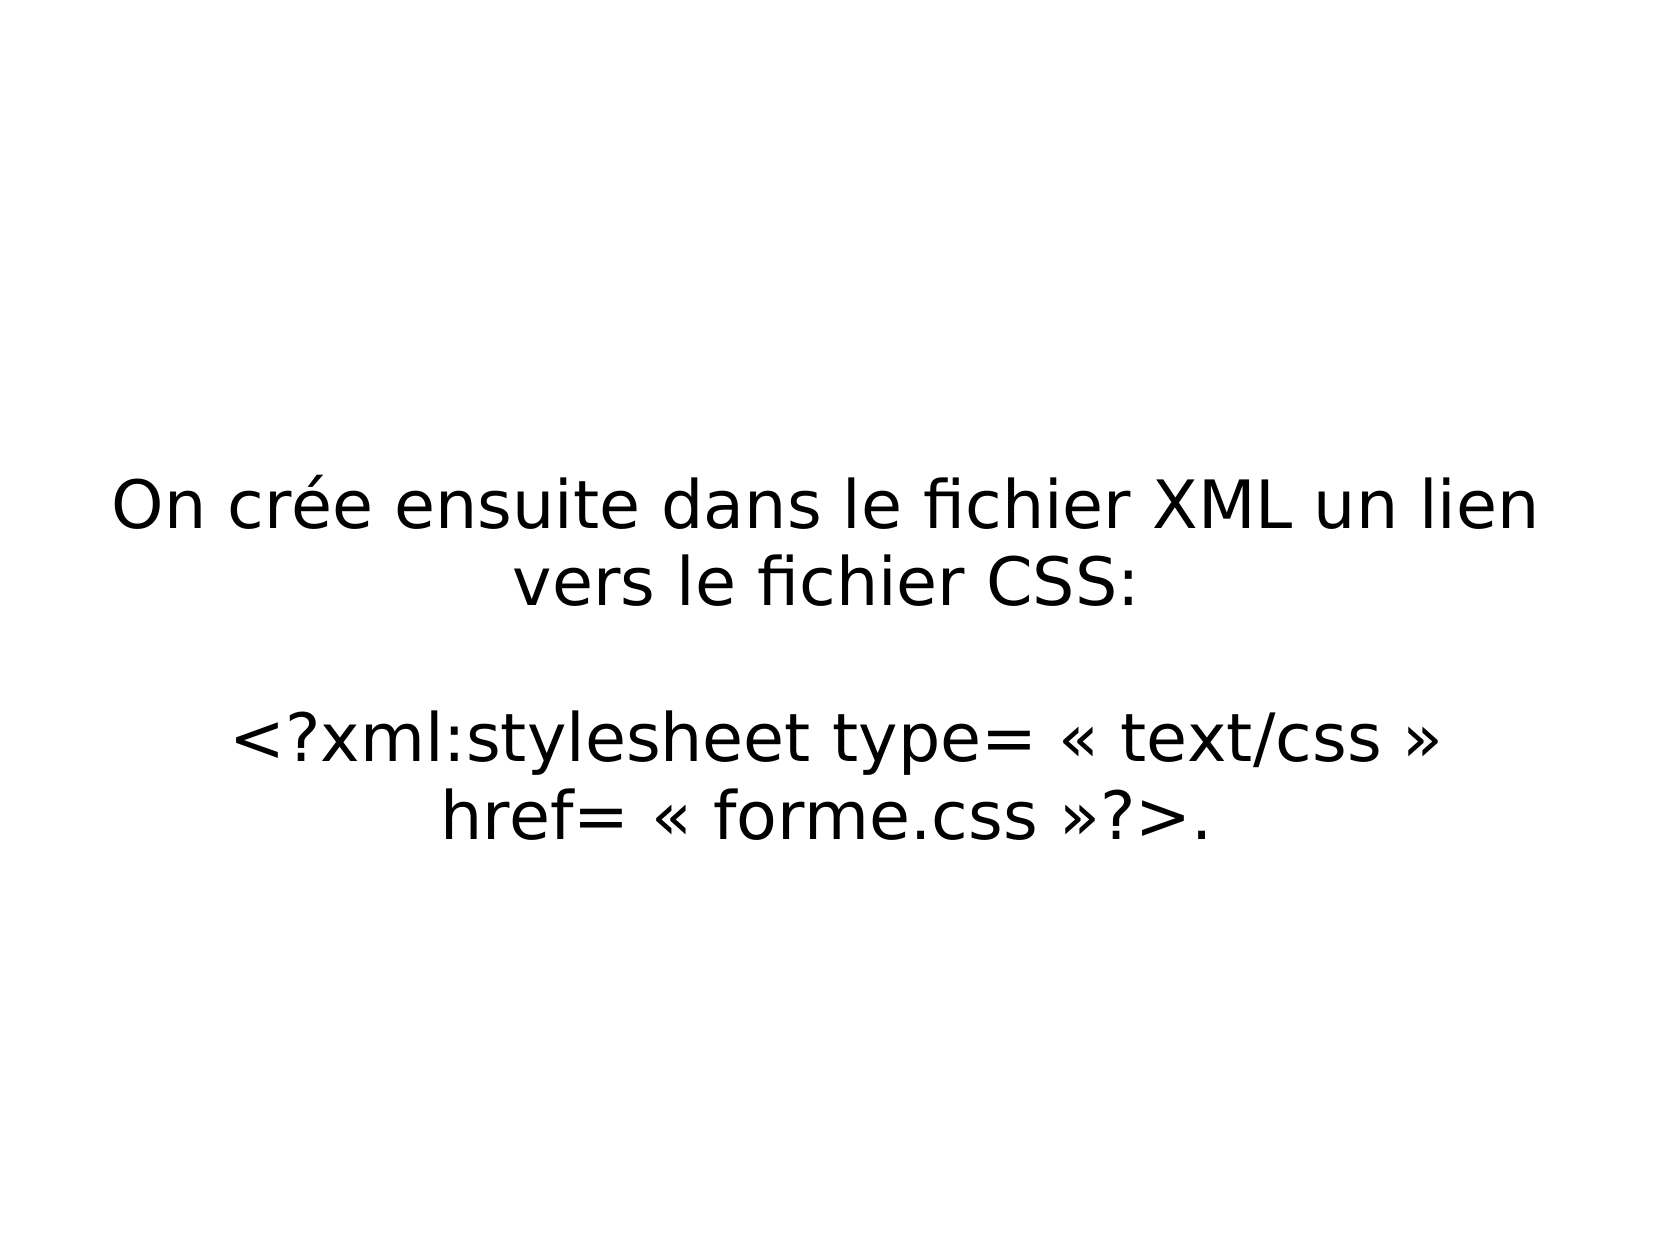

#
On crée ensuite dans le fichier XML un lien vers le fichier CSS:
 <?xml:stylesheet type= « text/css » href= « forme.css »?>.